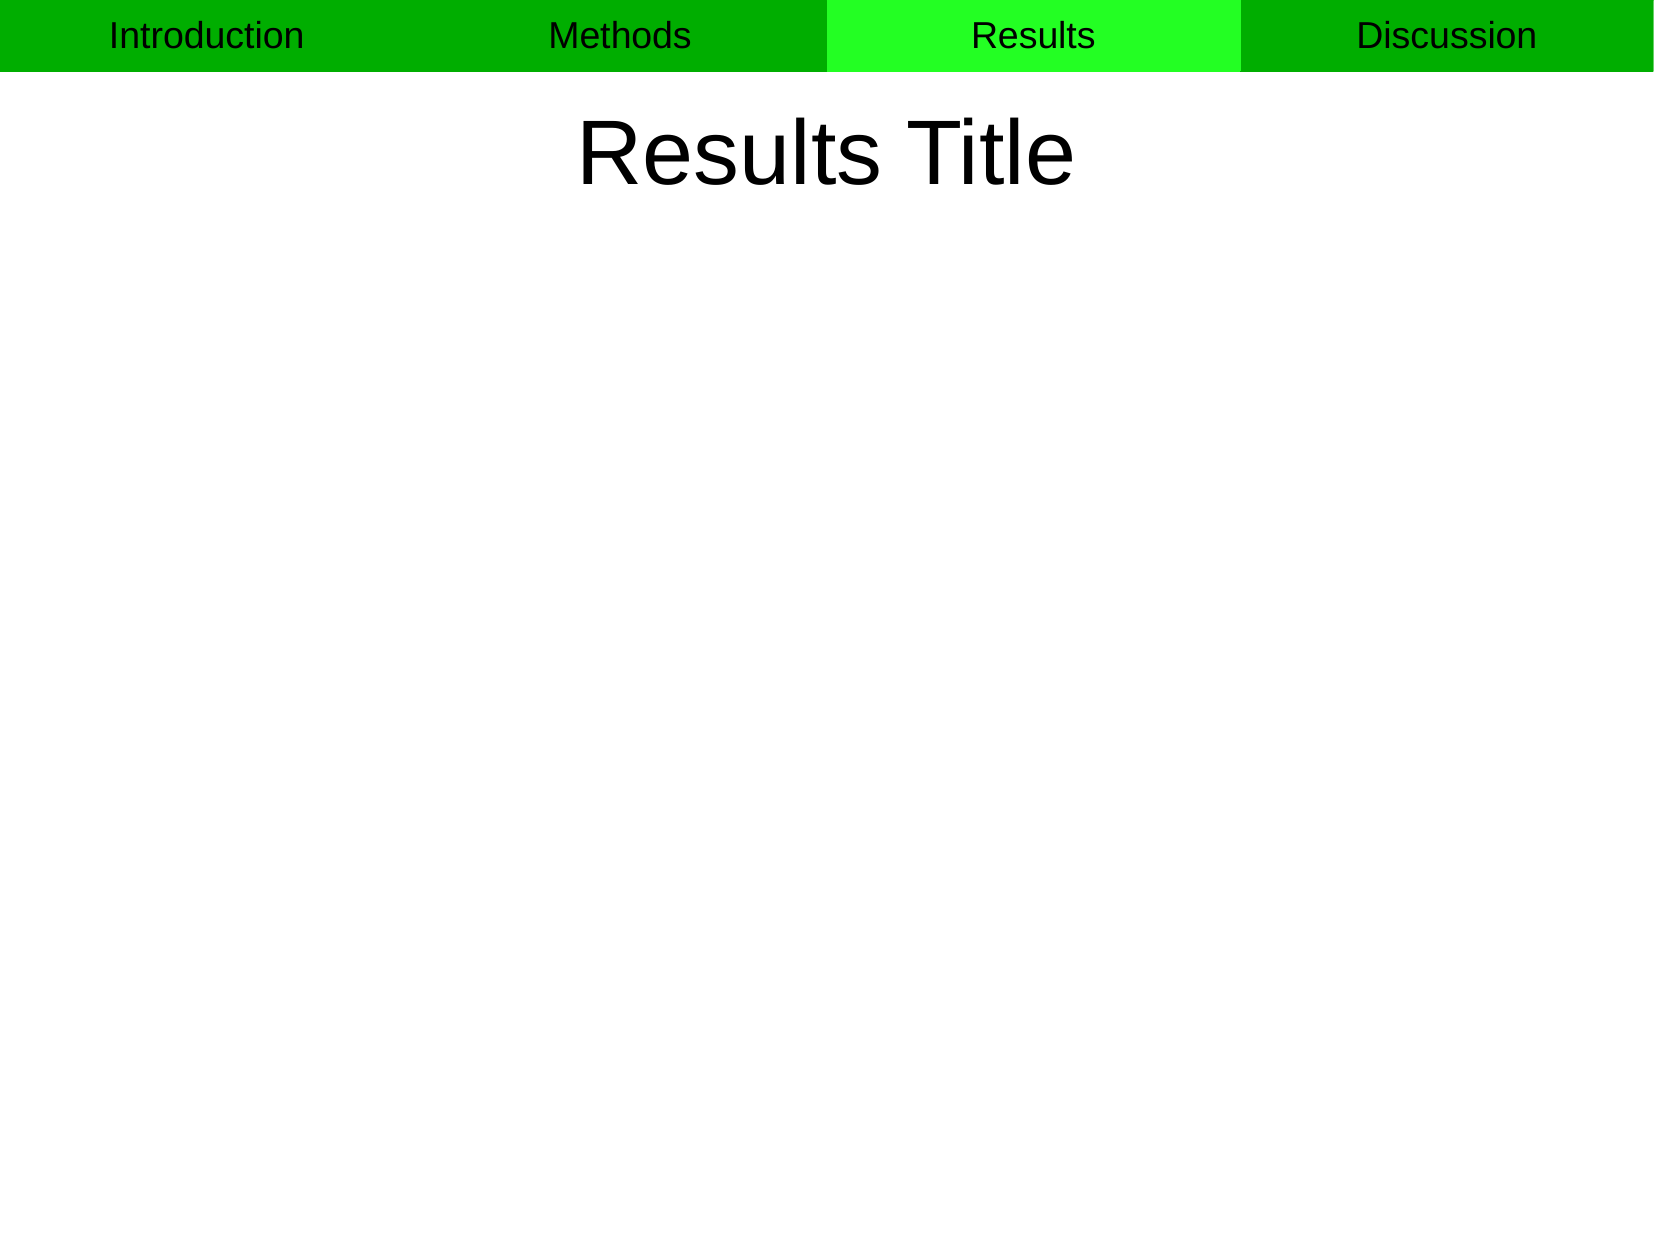

| Introduction | Methods | Results | Discussion |
| --- | --- | --- | --- |
# Results Title